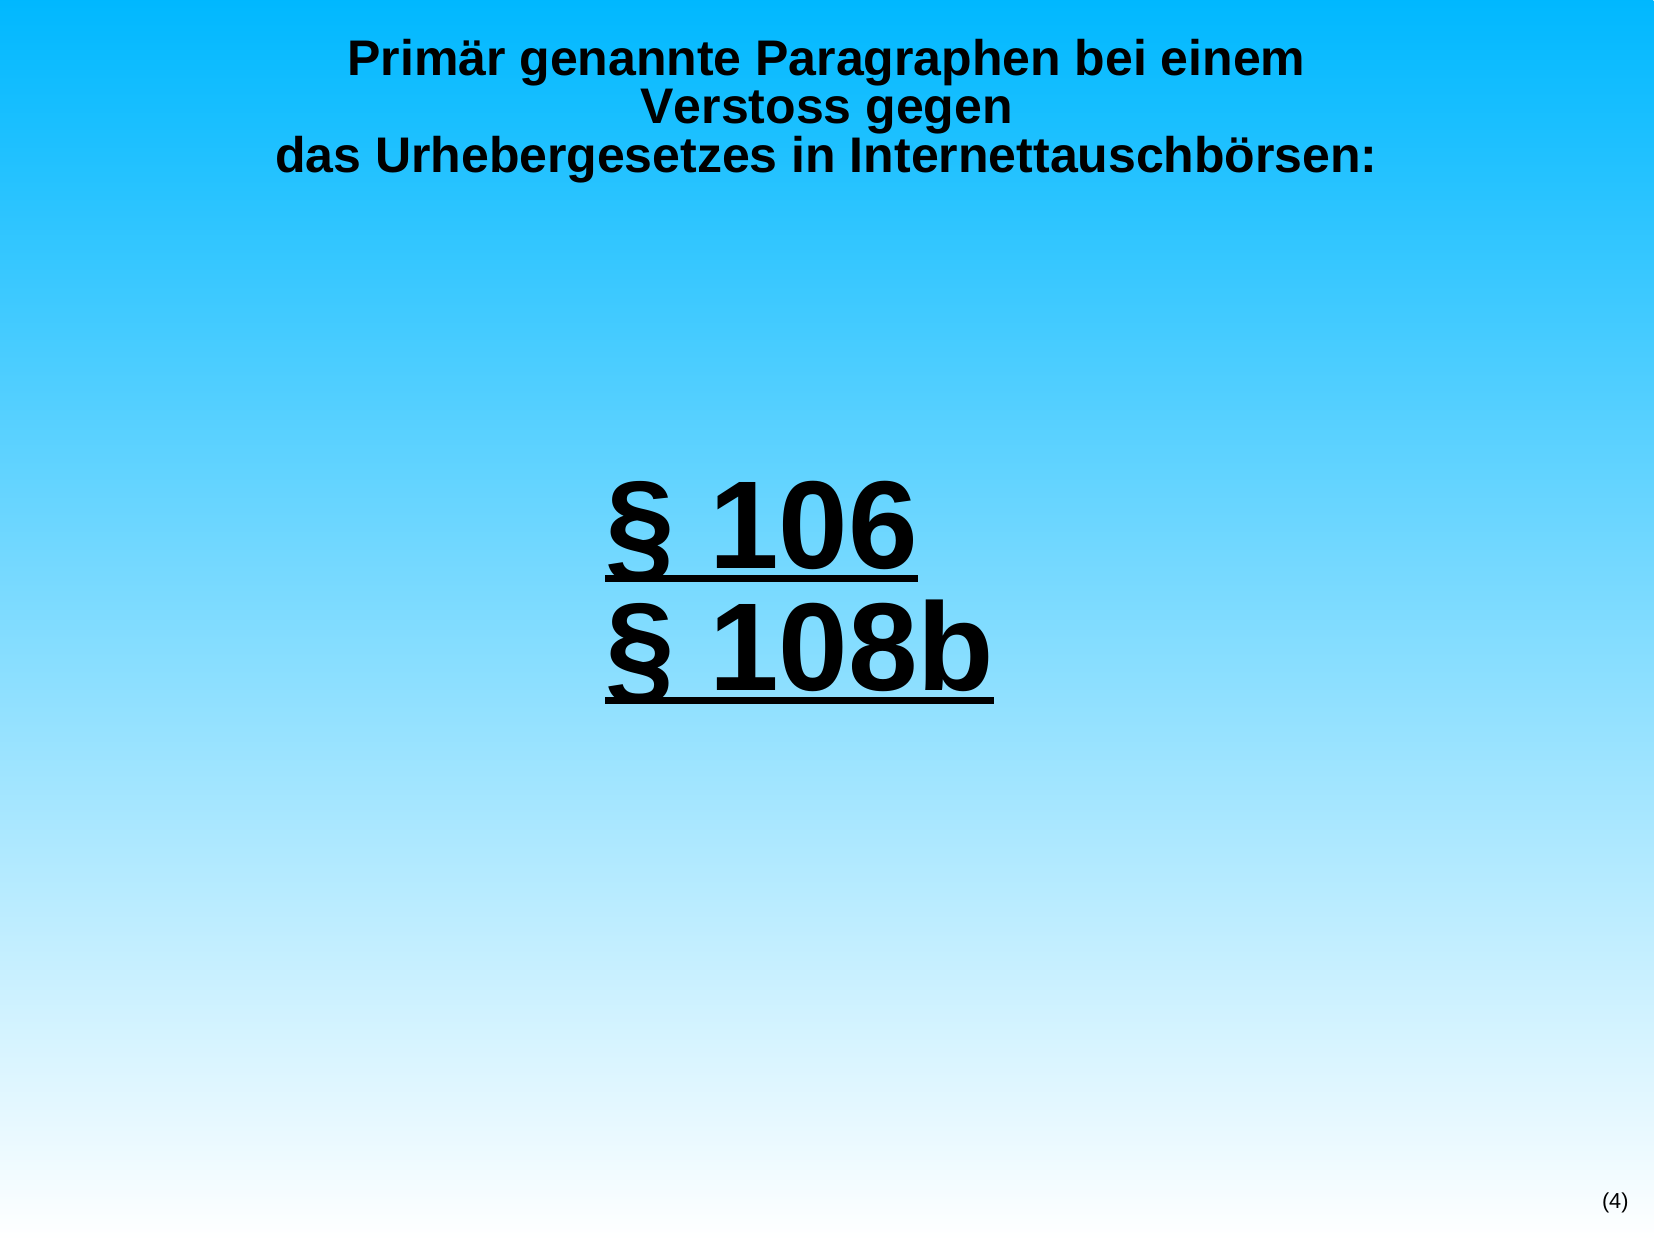

Primär genannte Paragraphen bei einem Verstoss gegen
das Urhebergesetzes in Internettauschbörsen:
§ 106
§ 108b
(4)‏